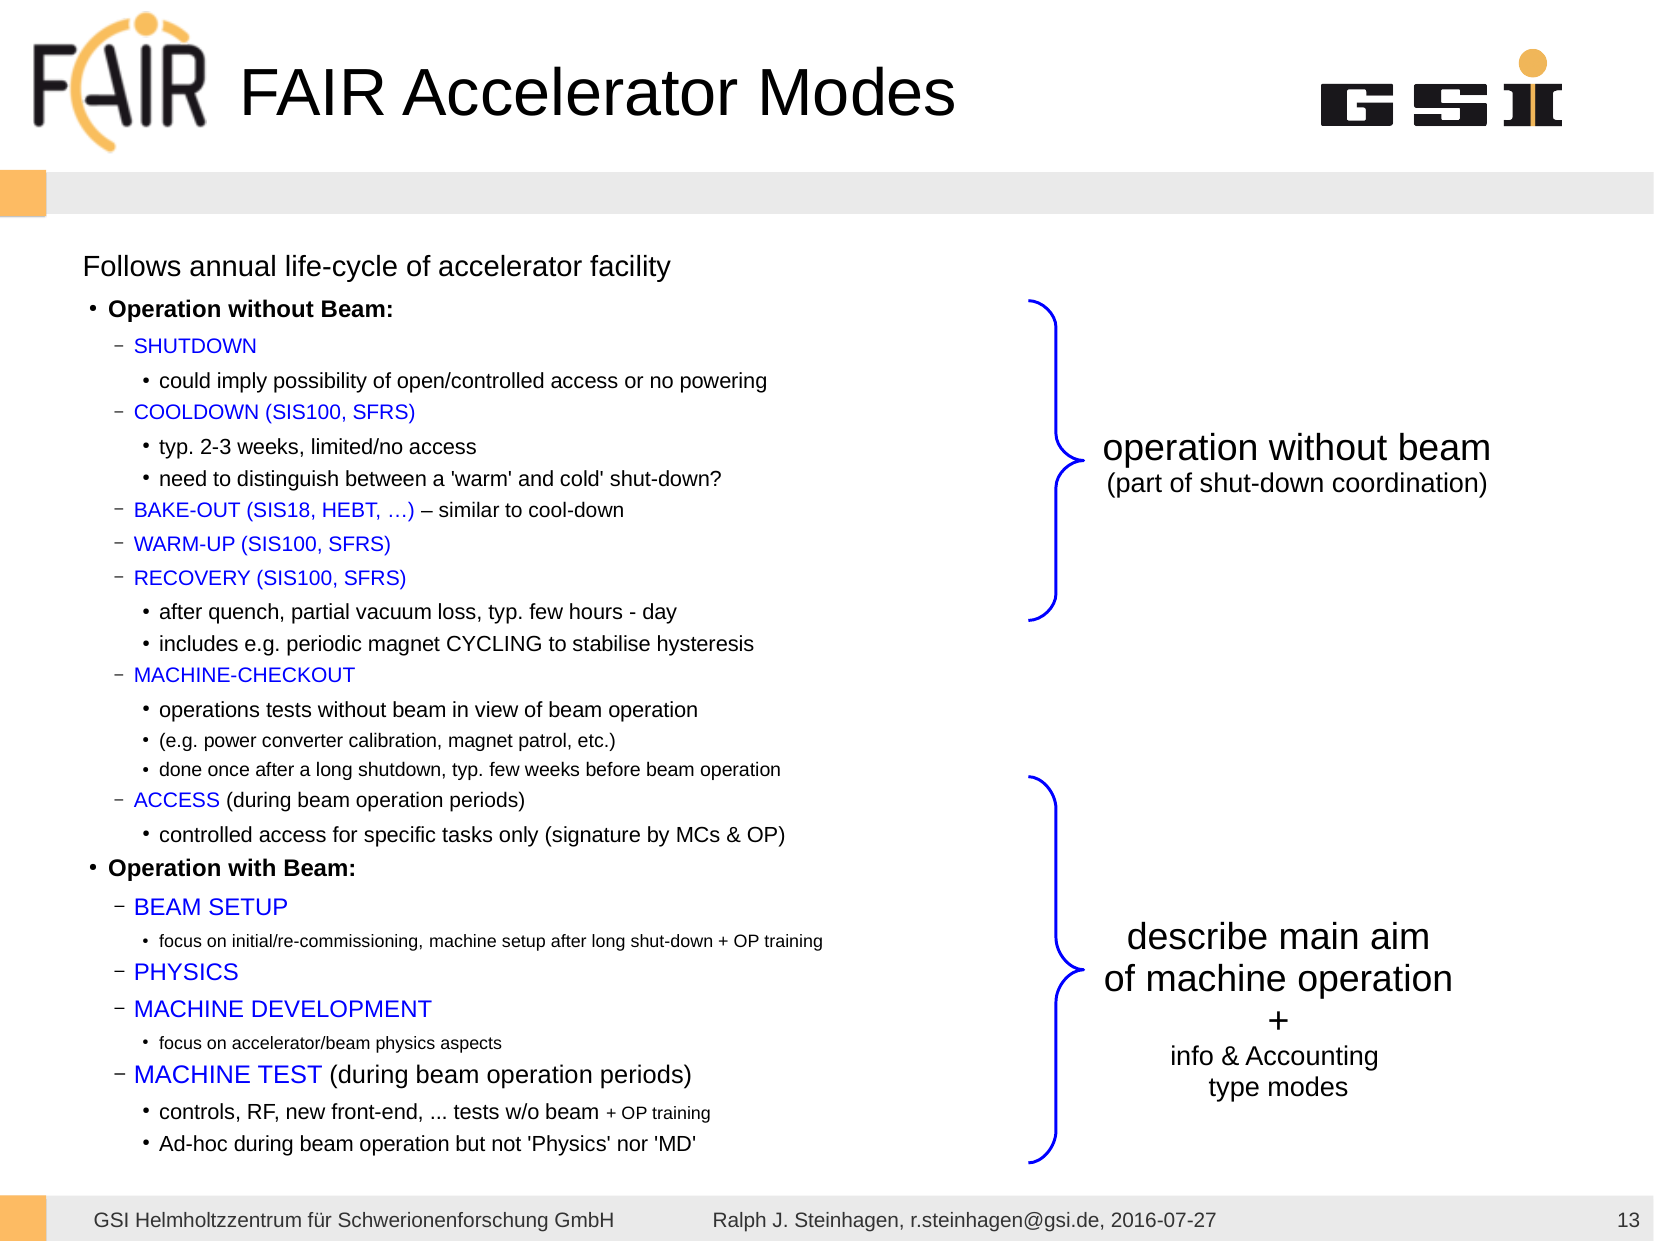

# FAIR Accelerator Modes
Follows annual life-cycle of accelerator facility
Operation without Beam:
SHUTDOWN
could imply possibility of open/controlled access or no powering
COOLDOWN (SIS100, SFRS)
typ. 2-3 weeks, limited/no access
need to distinguish between a 'warm' and cold' shut-down?
BAKE-OUT (SIS18, HEBT, …) – similar to cool-down
WARM-UP (SIS100, SFRS)
RECOVERY (SIS100, SFRS)
after quench, partial vacuum loss, typ. few hours - day
includes e.g. periodic magnet CYCLING to stabilise hysteresis
MACHINE-CHECKOUT
operations tests without beam in view of beam operation
(e.g. power converter calibration, magnet patrol, etc.)
done once after a long shutdown, typ. few weeks before beam operation
ACCESS (during beam operation periods)
controlled access for specific tasks only (signature by MCs & OP)
Operation with Beam:
BEAM SETUP
focus on initial/re-commissioning, machine setup after long shut-down + OP training
PHYSICS
MACHINE DEVELOPMENT
focus on accelerator/beam physics aspects
MACHINE TEST (during beam operation periods)
controls, RF, new front-end, ... tests w/o beam + OP training
Ad-hoc during beam operation but not 'Physics' nor 'MD'
operation without beam
(part of shut-down coordination)
describe main aim
of machine operation
+
info & Accounting
type modes